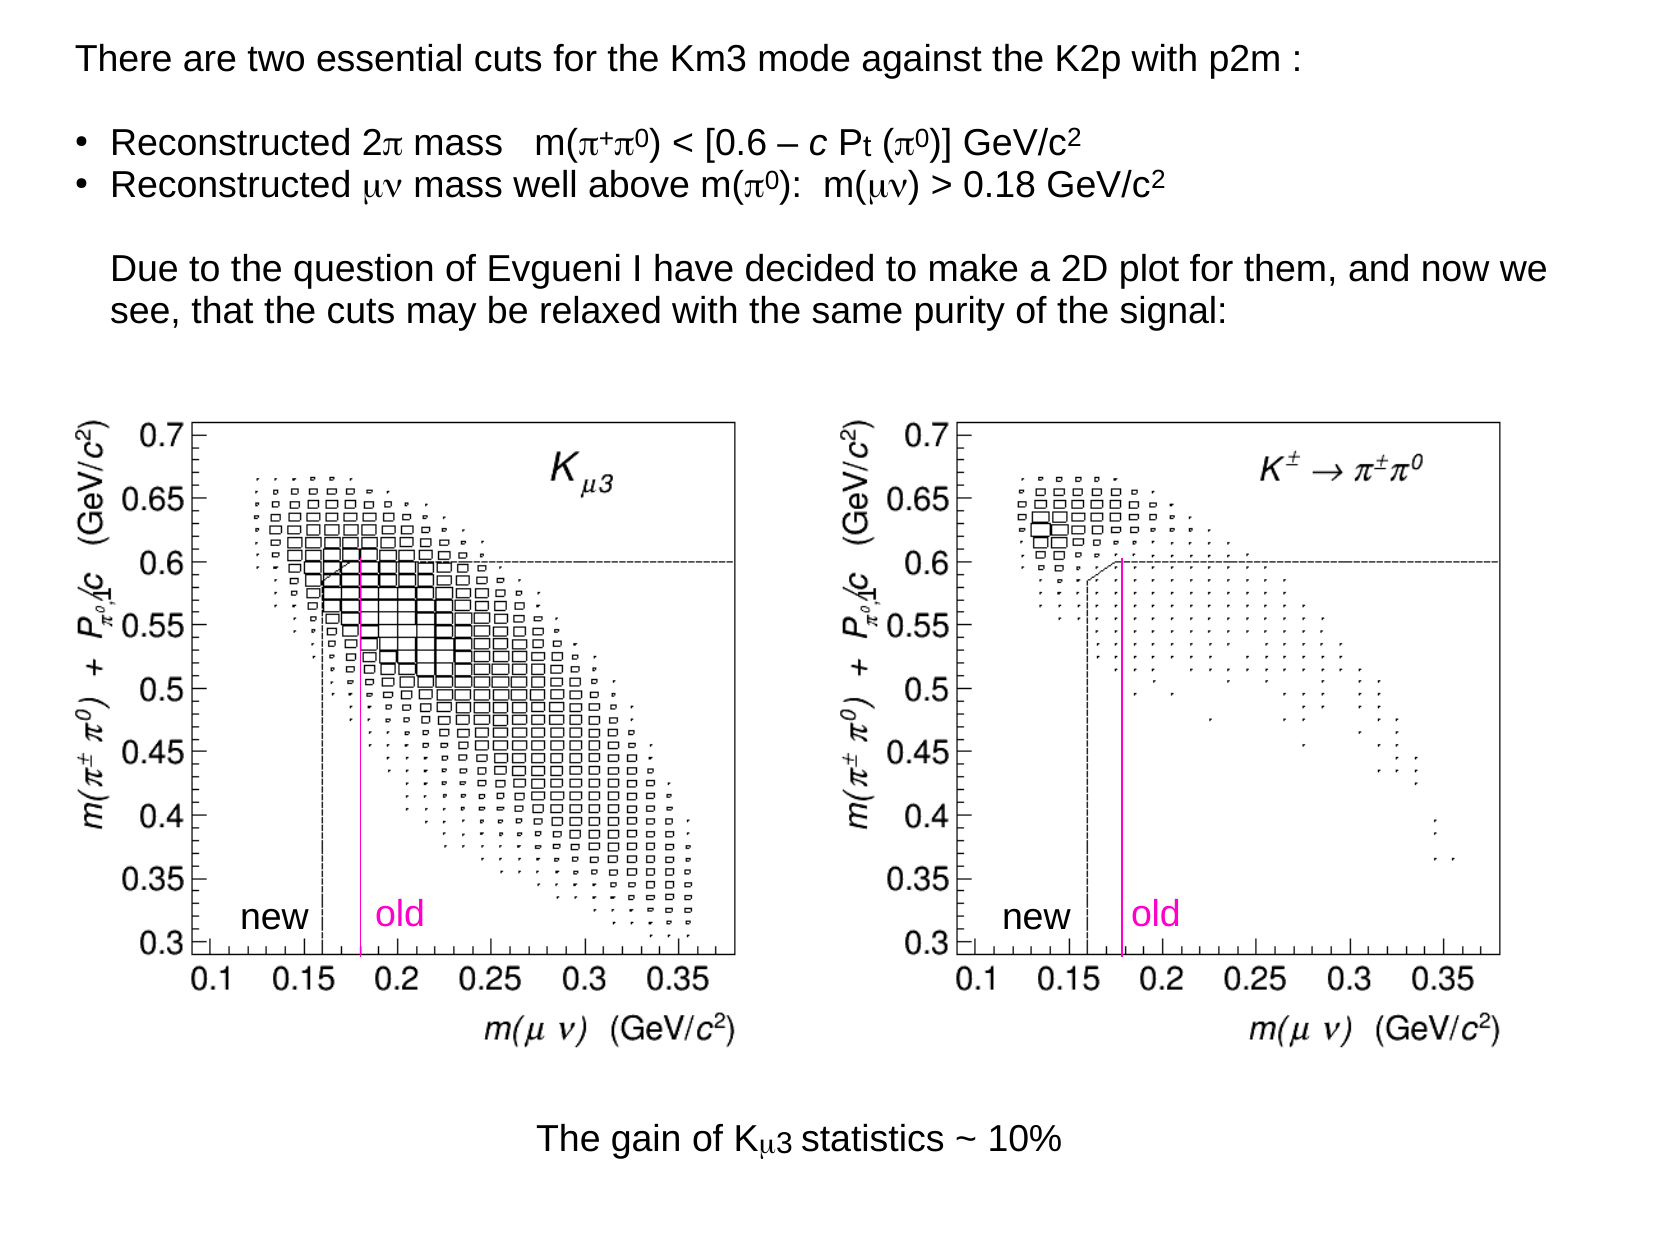

There are two essential cuts for the Km3 mode against the K2p with p2m :
Reconstructed 2p mass m(p+p0) < [0.6 – c Pt (p0)] GeV/c2
Reconstructed mn mass well above m(p0): m(mn) > 0.18 GeV/c2
Due to the question of Evgueni I have decided to make a 2D plot for them, and now we see, that the cuts may be relaxed with the same purity of the signal:
old
old
new
new
The gain of Km3 statistics ~ 10%